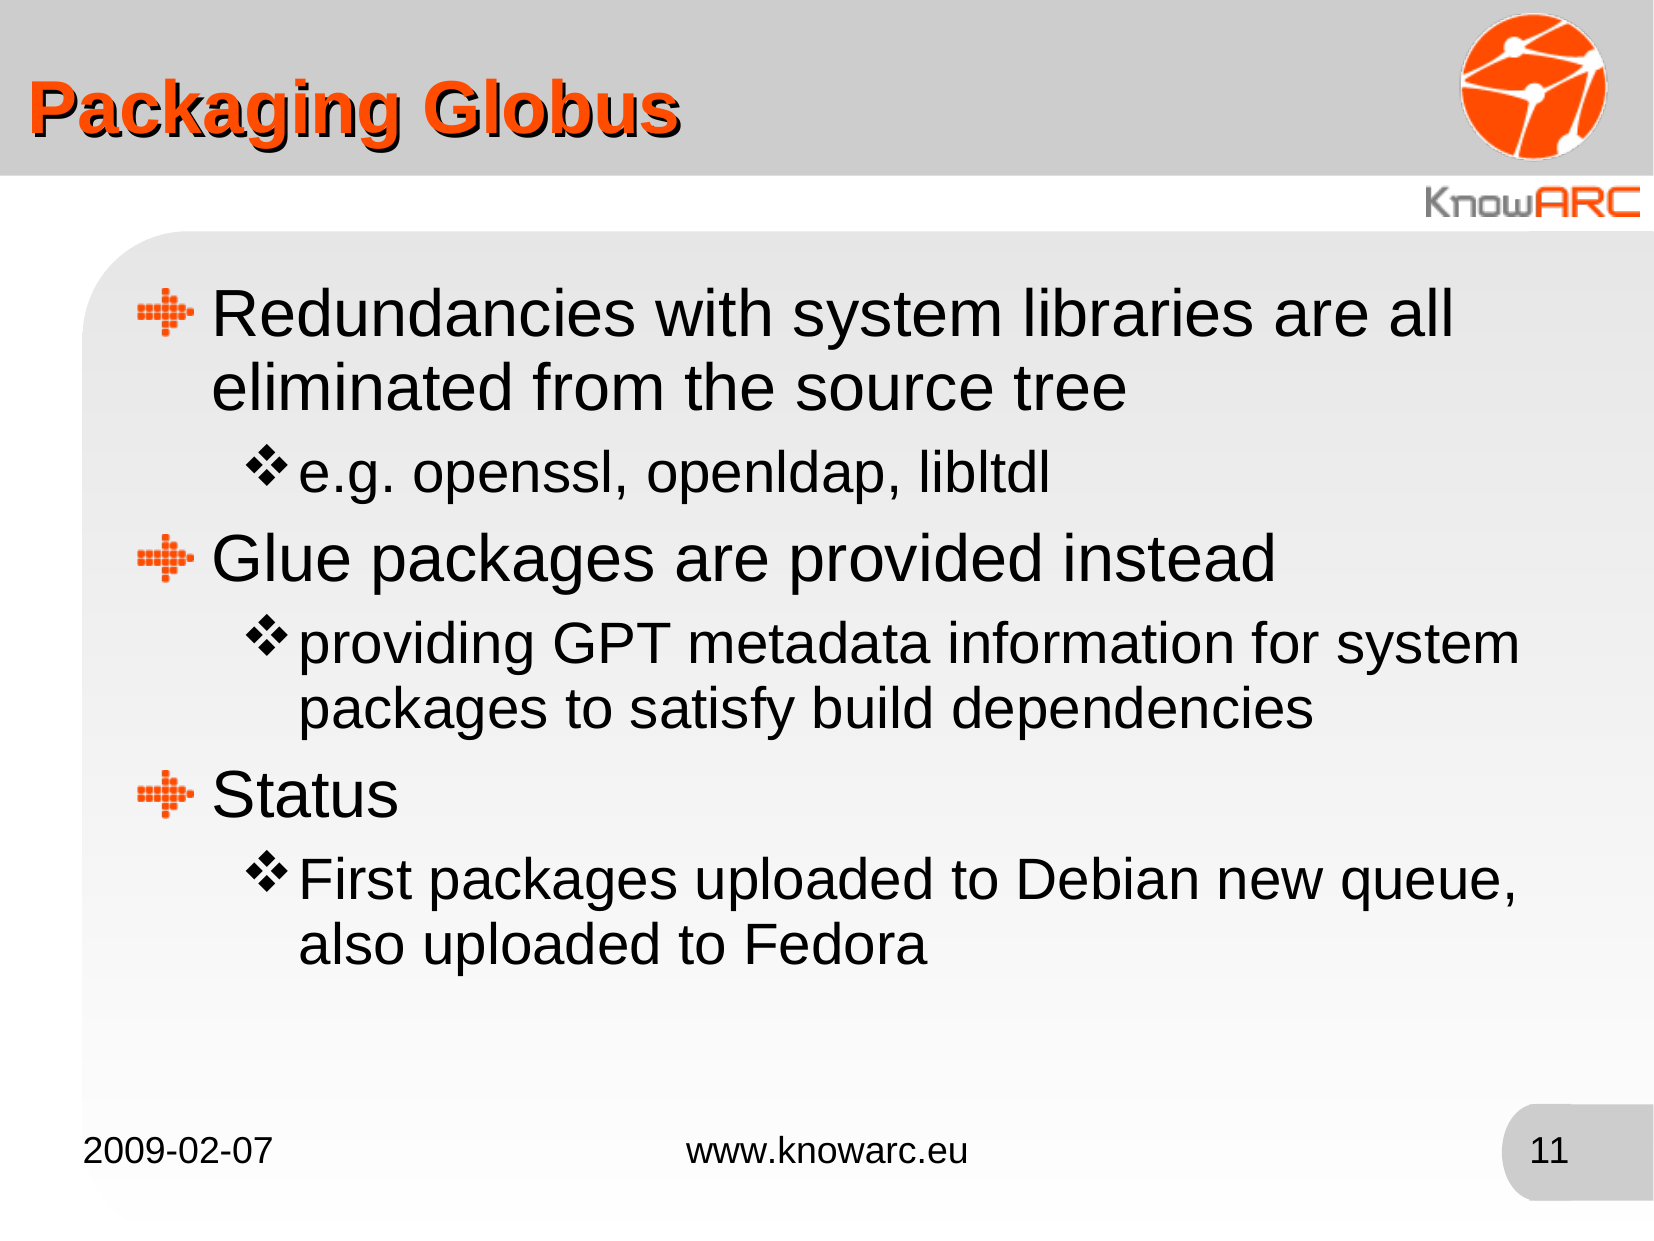

# Packaging Globus
Redundancies with system libraries are all eliminated from the source tree
e.g. openssl, openldap, libltdl
Glue packages are provided instead
providing GPT metadata information for system packages to satisfy build dependencies
Status
First packages uploaded to Debian new queue, also uploaded to Fedora
2009-02-07
www.knowarc.eu
11